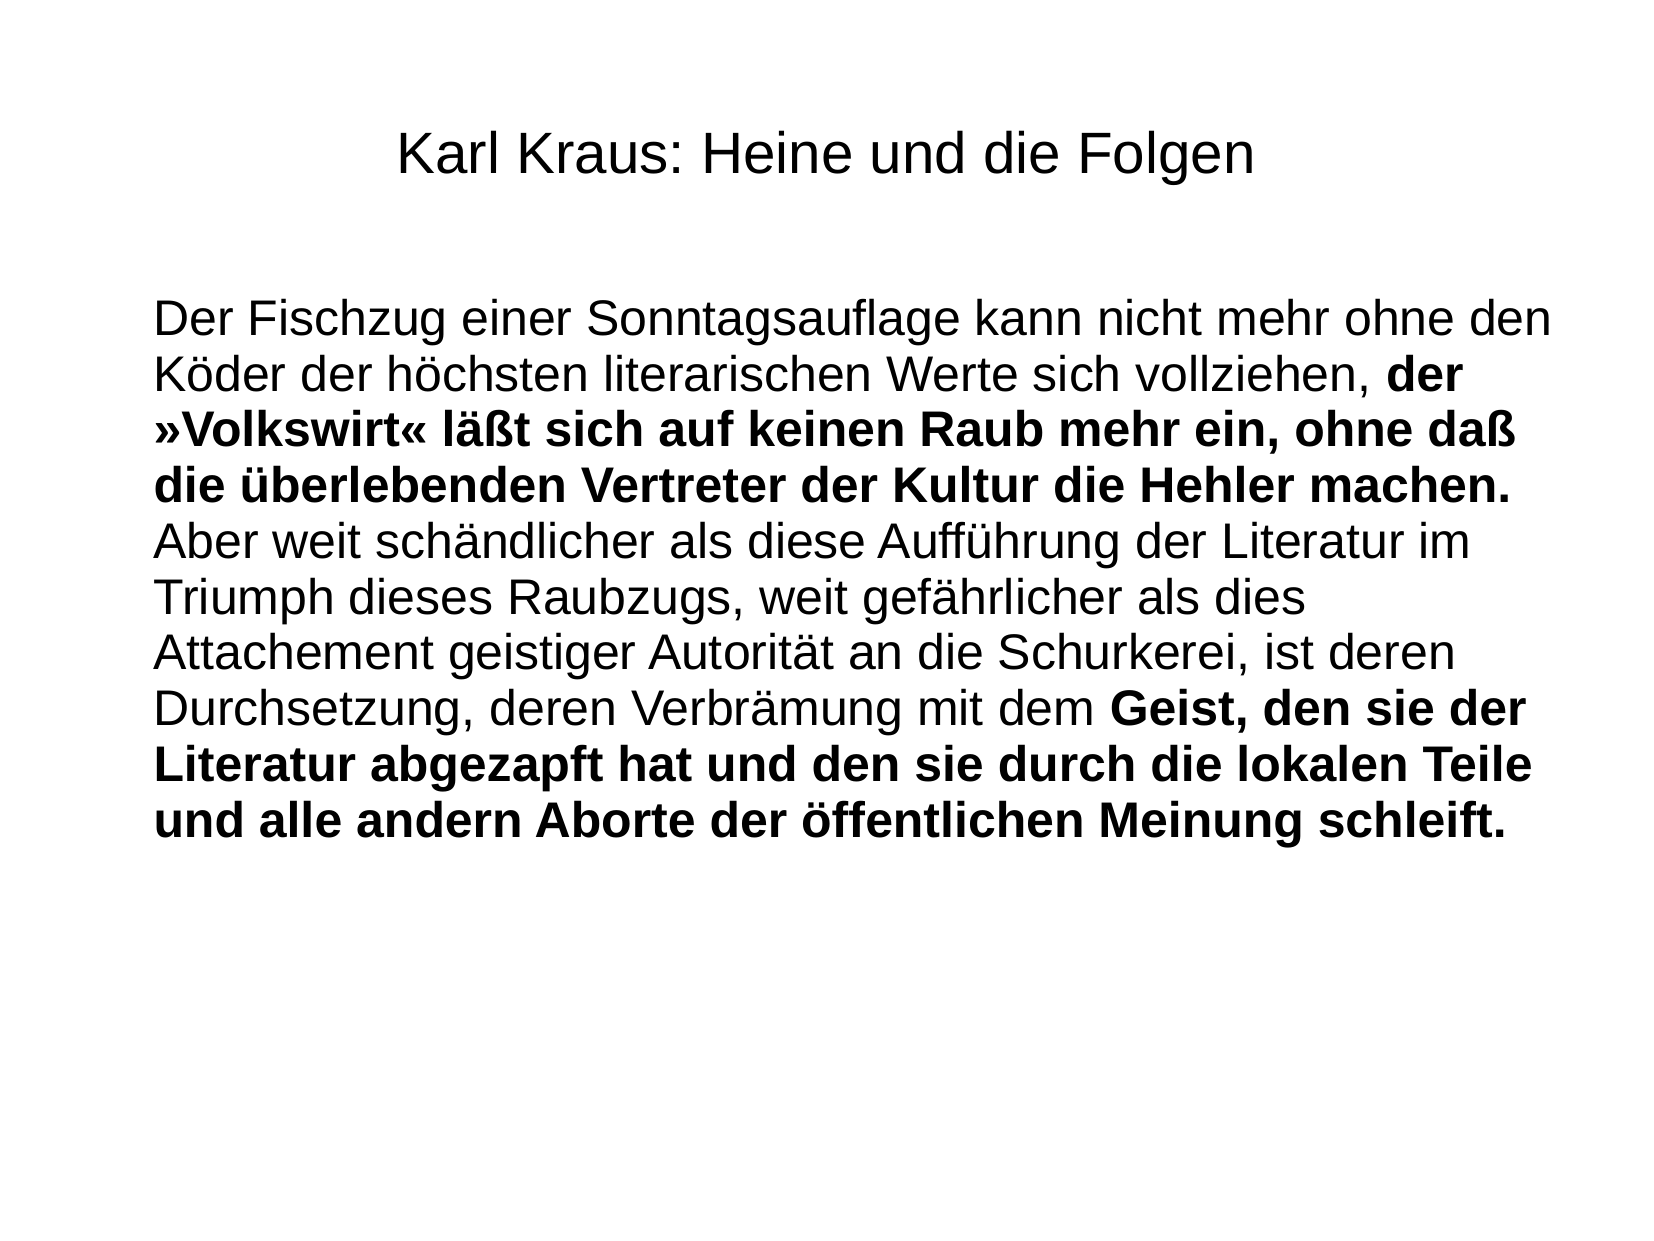

# Karl Kraus: Heine und die Folgen
Der Fischzug einer Sonntagsauflage kann nicht mehr ohne den Köder der höchsten literarischen Werte sich vollziehen, der »Volkswirt« läßt sich auf keinen Raub mehr ein, ohne daß die überlebenden Vertreter der Kultur die Hehler machen. Aber weit schändlicher als diese Aufführung der Literatur im Triumph dieses Raubzugs, weit gefährlicher als dies Attachement geistiger Autorität an die Schurkerei, ist deren Durchsetzung, deren Verbrämung mit dem Geist, den sie der Literatur abgezapft hat und den sie durch die lokalen Teile und alle andern Aborte der öffentlichen Meinung schleift.